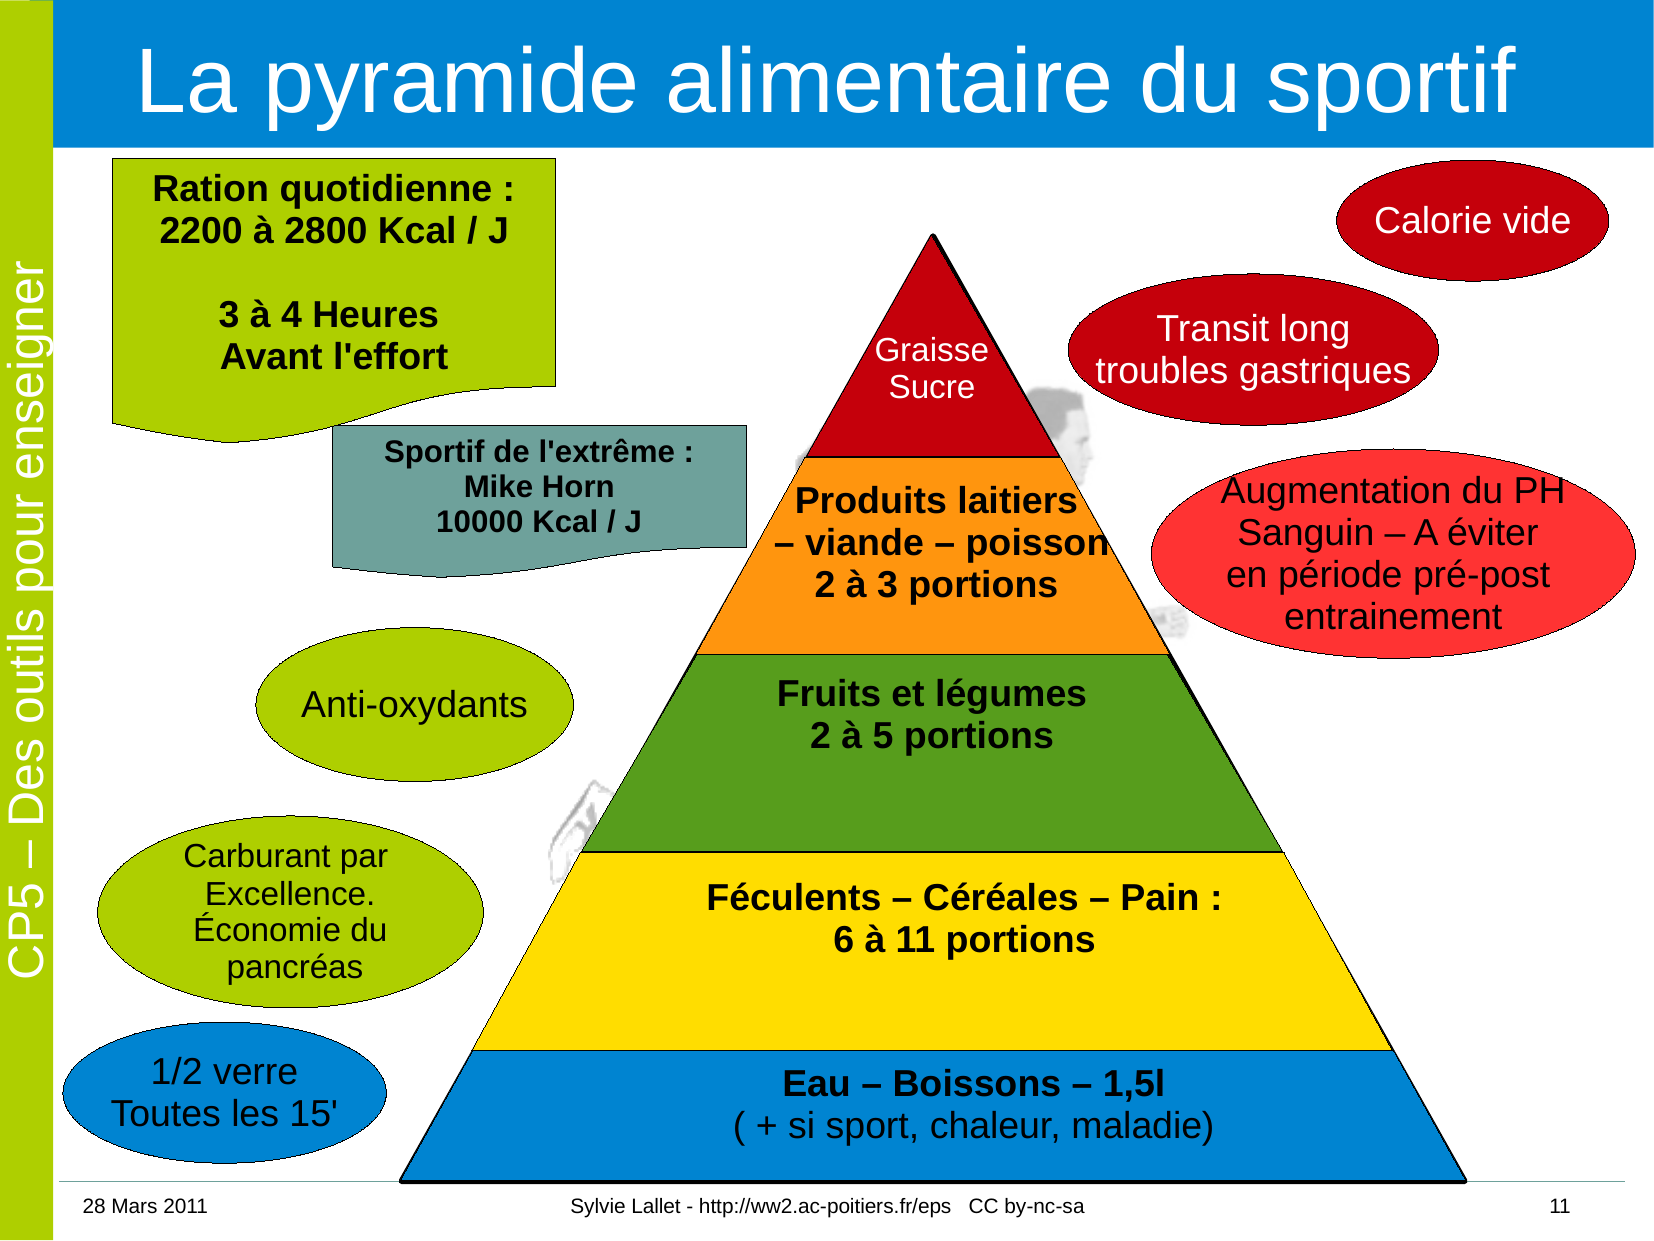

# La pyramide alimentaire du sportif
Ration quotidienne :
2200 à 2800 Kcal / J
3 à 4 Heures
Avant l'effort
Calorie vide
Graisse
Sucre
Transit long
troubles gastriques
Sportif de l'extrême :
Mike Horn
10000 Kcal / J
Augmentation du PH
Sanguin – A éviter
en période pré-post
entrainement
Produits laitiers
 – viande – poisson
2 à 3 portions
Anti-oxydants
Fruits et légumes
2 à 5 portions
Carburant par
Excellence.
Économie du
 pancréas
Féculents – Céréales – Pain :
6 à 11 portions
1/2 verre
Toutes les 15'
Eau – Boissons – 1,5l
( + si sport, chaleur, maladie)
28 Mars 2011
Sylvie Lallet - http://ww2.ac-poitiers.fr/eps CC by-nc-sa
11